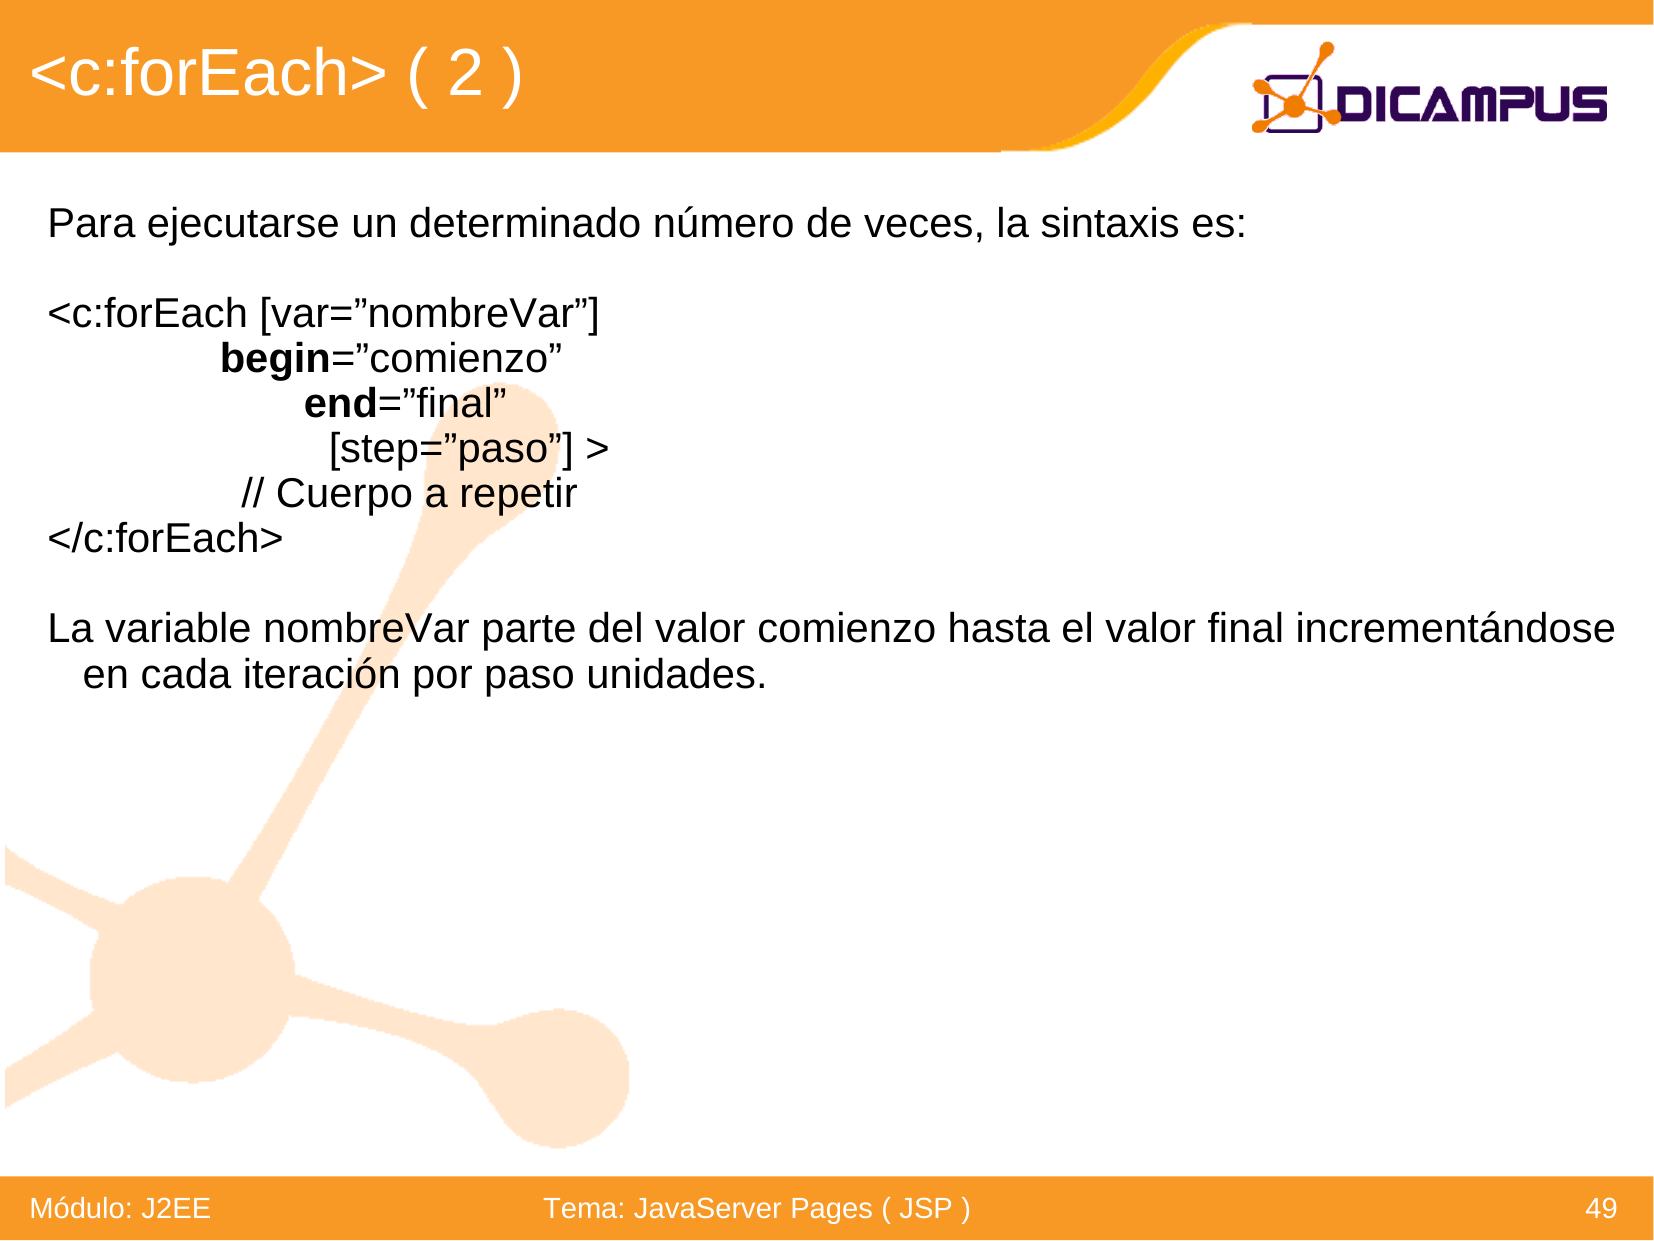

<c:forEach> ( 2 )
Para ejecutarse un determinado número de veces, la sintaxis es:
<c:forEach [var=”nombreVar”]
 begin=”comienzo”
 		end=”final”
		 [step=”paso”] >
 		 // Cuerpo a repetir
</c:forEach>
La variable nombreVar parte del valor comienzo hasta el valor final incrementándose en cada iteración por paso unidades.
Módulo: J2EE
Tema: JavaServer Pages ( JSP )